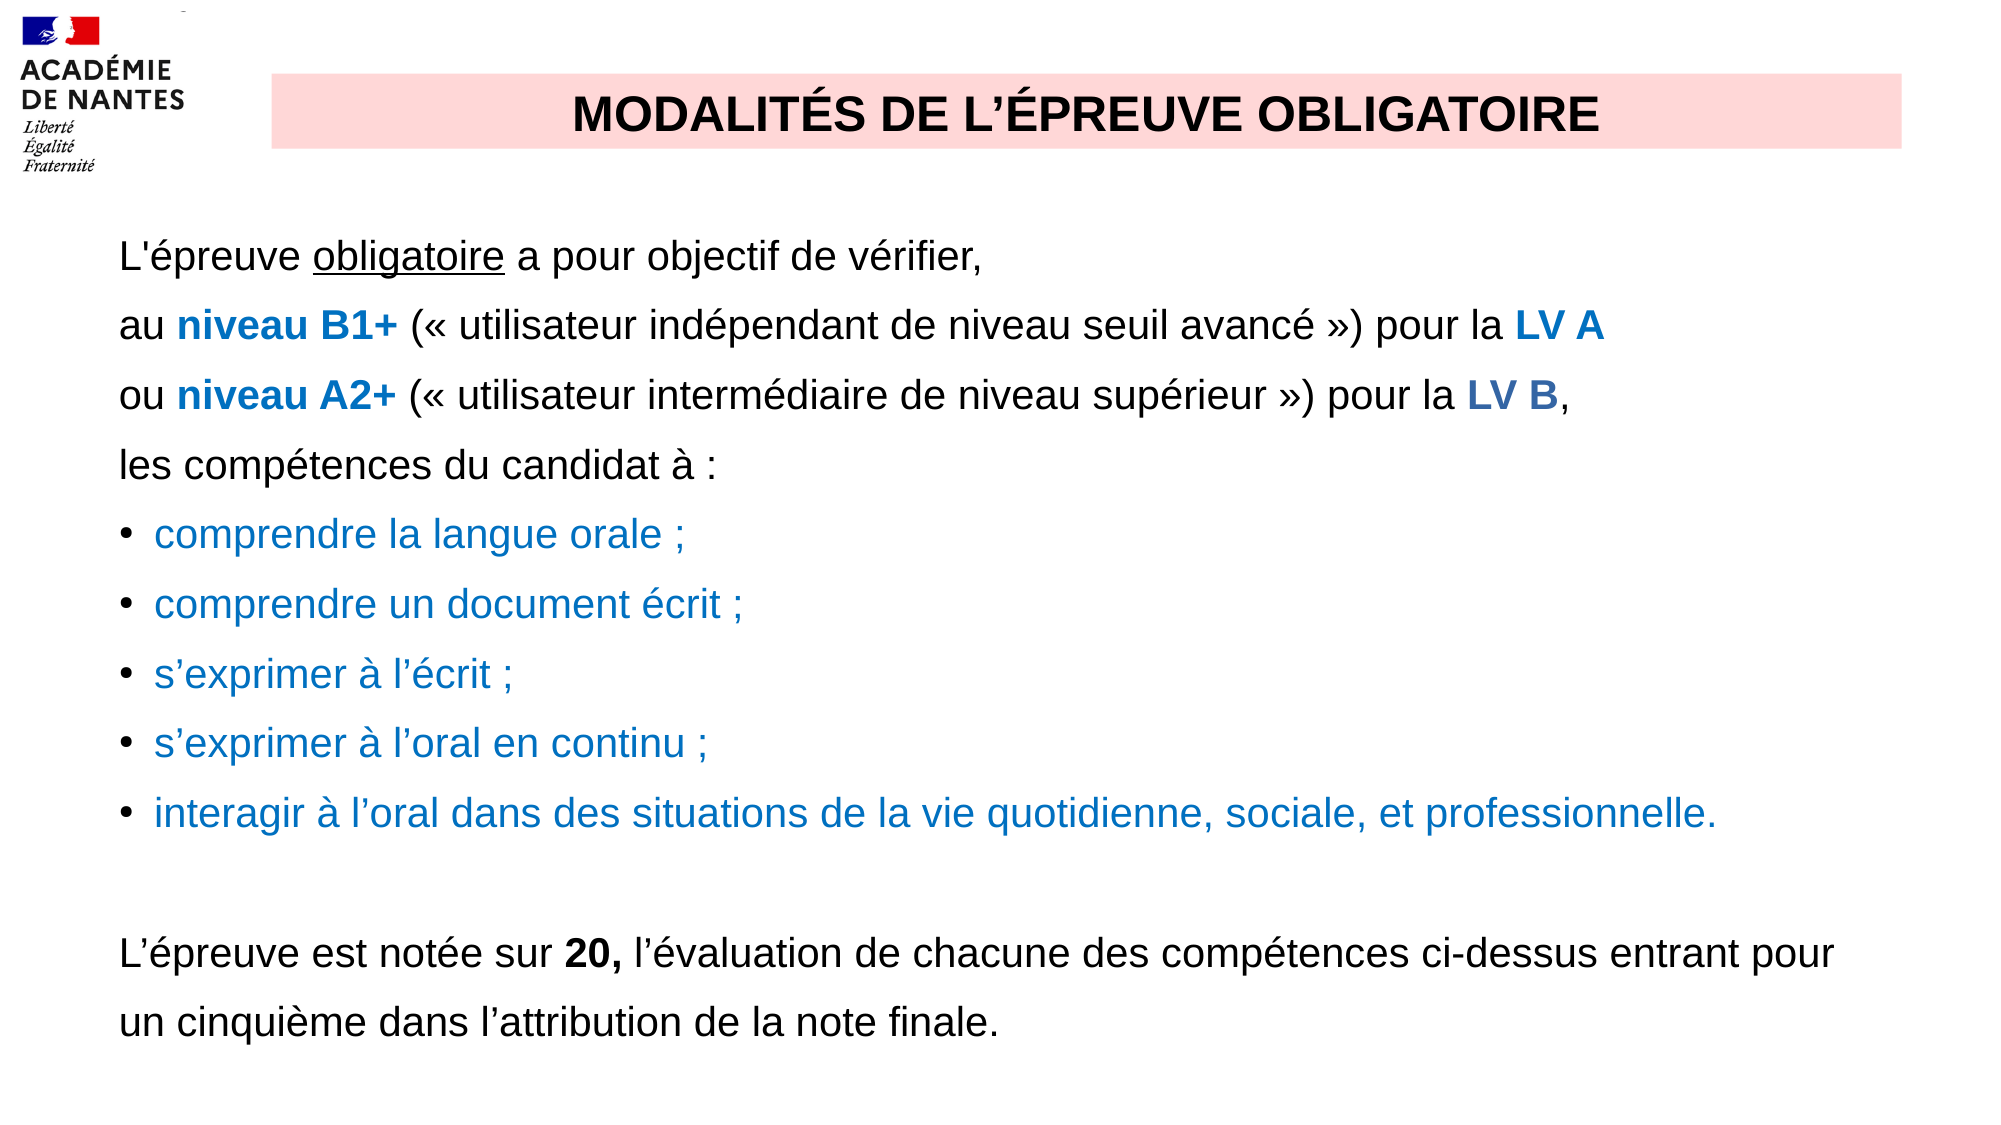

MODALITÉS DE L’ÉPREUVE OBLIGATOIRE
L'épreuve obligatoire a pour objectif de vérifier,
au niveau B1+ (« utilisateur indépendant de niveau seuil avancé ») pour la LV A
ou niveau A2+ (« utilisateur intermédiaire de niveau supérieur ») pour la LV B,
les compétences du candidat à :
comprendre la langue orale ;
comprendre un document écrit ;
s’exprimer à l’écrit ;
s’exprimer à l’oral en continu ;
interagir à l’oral dans des situations de la vie quotidienne, sociale, et professionnelle.
L’épreuve est notée sur 20, l’évaluation de chacune des compétences ci-dessus entrant pour un cinquième dans l’attribution de la note finale.